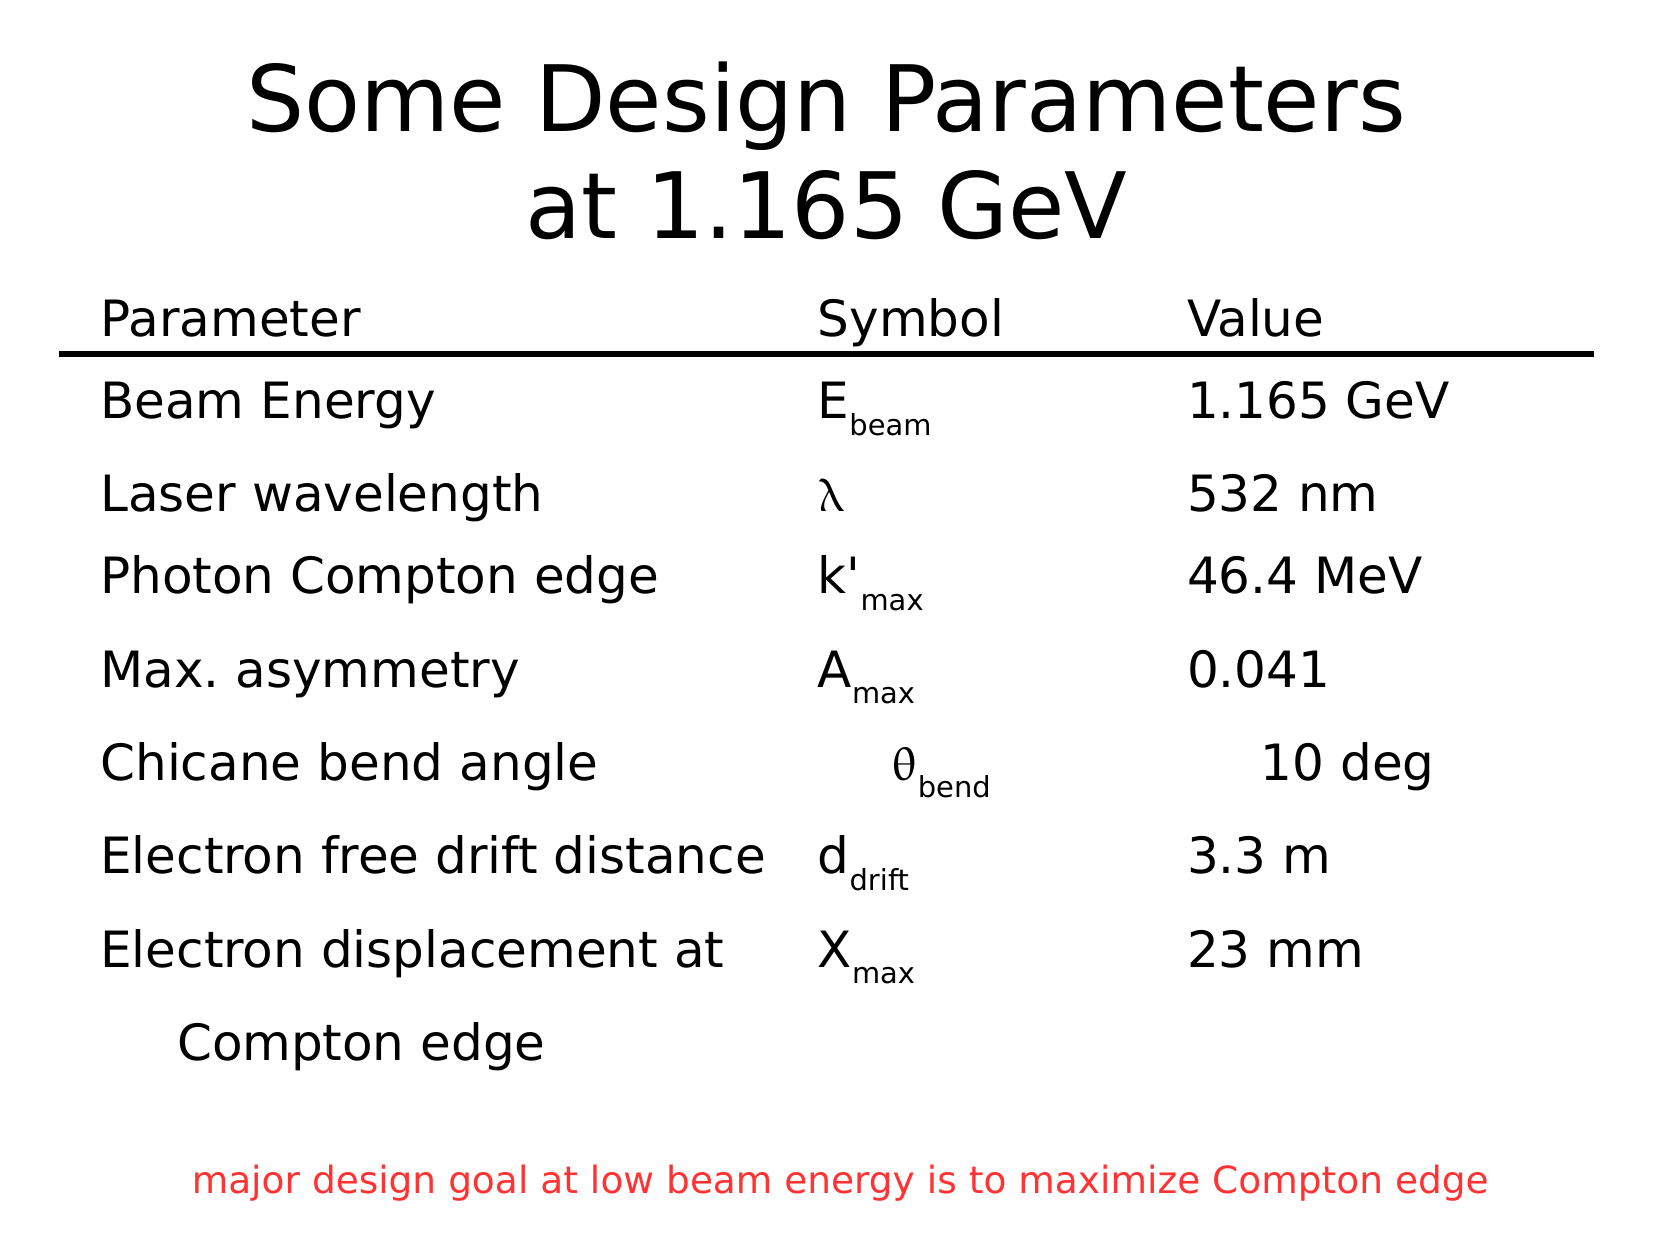

# Some Design Parameters at 1.165 GeV
Parameter							Symbol			Value
Beam Energy						Ebeam				1.165 GeV
Laser wavelength									532 nm
Photon Compton edge			k'max				46.4 MeV
Max. asymmetry					Amax				0.041
Chicane bend angle				bend				10 deg
Electron free drift distance	ddrift				3.3 m
Electron displacement at		Xmax				23 mm
Compton edge
major design goal at low beam energy is to maximize Compton edge